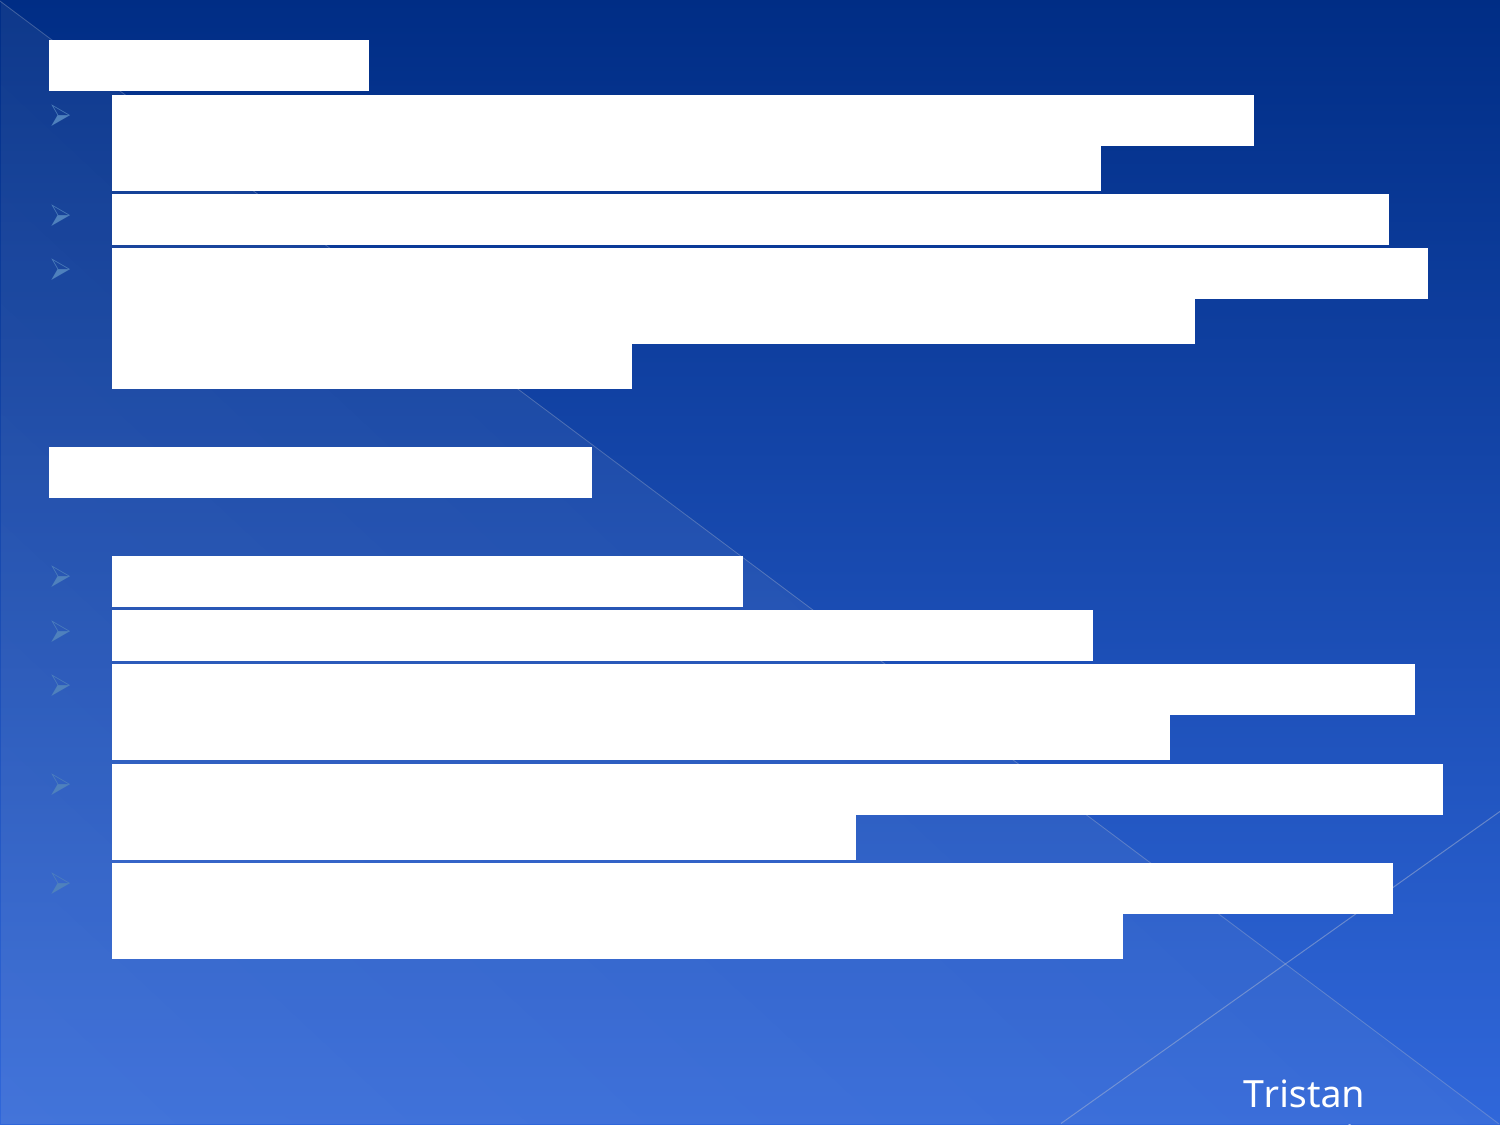

# 1) Qui les diriges ?
La direction générale relève: de l’autorité du premier ministre, de l’aménagement du territoire et du ministre de l’intérieur.
Fonction exécutive: donnée au président du conseil général et régionale.
Le préfet: dépositaire de l’autorité de l’Etat dans le département et mets en œuvre les politiques gouvernementales de développement et d’aménagement du territoire.
2) Comment fonctionne-t-elle ?
Elles sont constituées de commune.
Départements et régions agissent dans l’intérêt publics.
Les élus de toutes ces entités: prennent les décisions et appliquent les lois de l’Etat ainsi que les demandes et besoins de la population.
Elles prennent: les décisions par l’ensemble des compétences, qui peux être le mieux mises en œuvres à leurs échelon.
Elles sont: administrés librement par des conseils élus et disposent d’une autonomie juridique et patrimoniale attribuées par la loi.
Tristan Romain